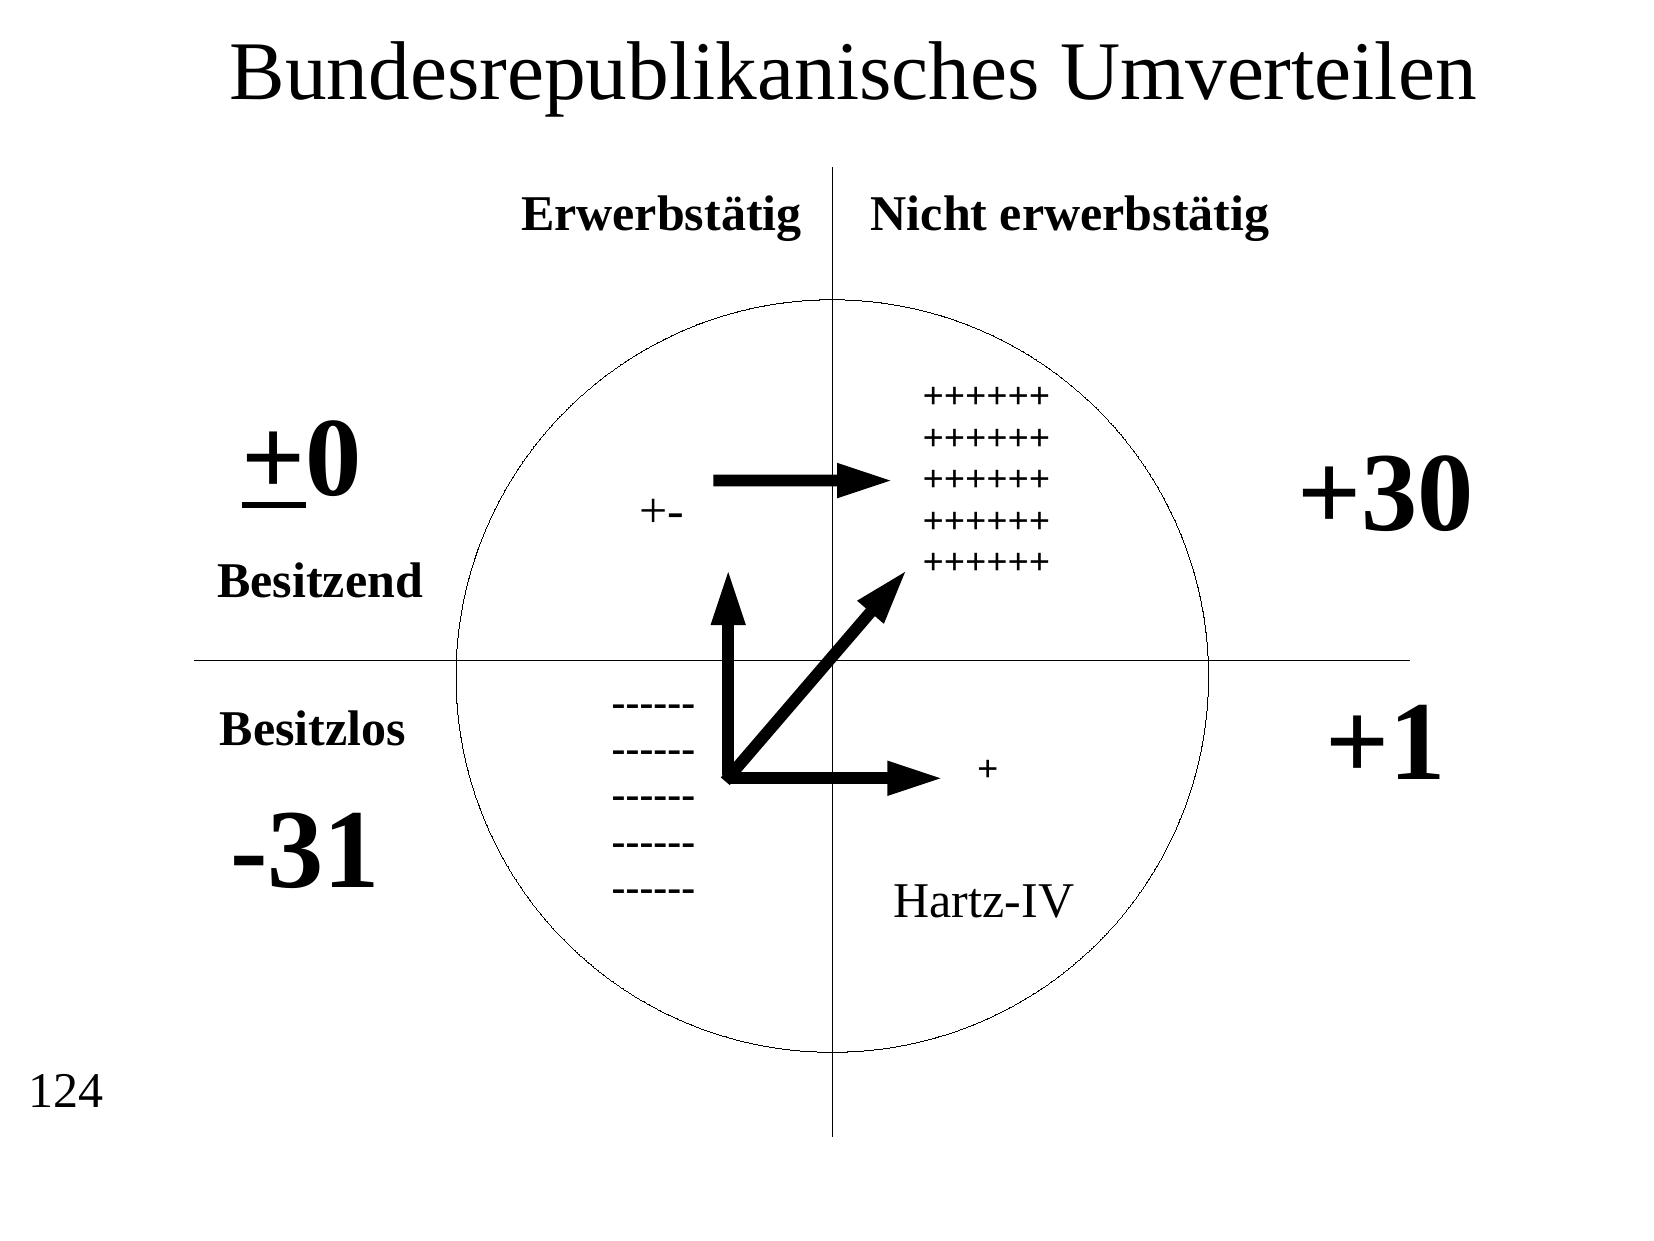

Bundesrepublikanisches Umverteilen
Erwerbstätig
Nicht erwerbstätig
++++++
++++++
++++++
++++++
++++++
+0
+30
 +1
+-
Besitzend
------
------
------
------
------
Besitzlos
+
-31
Hartz-IV